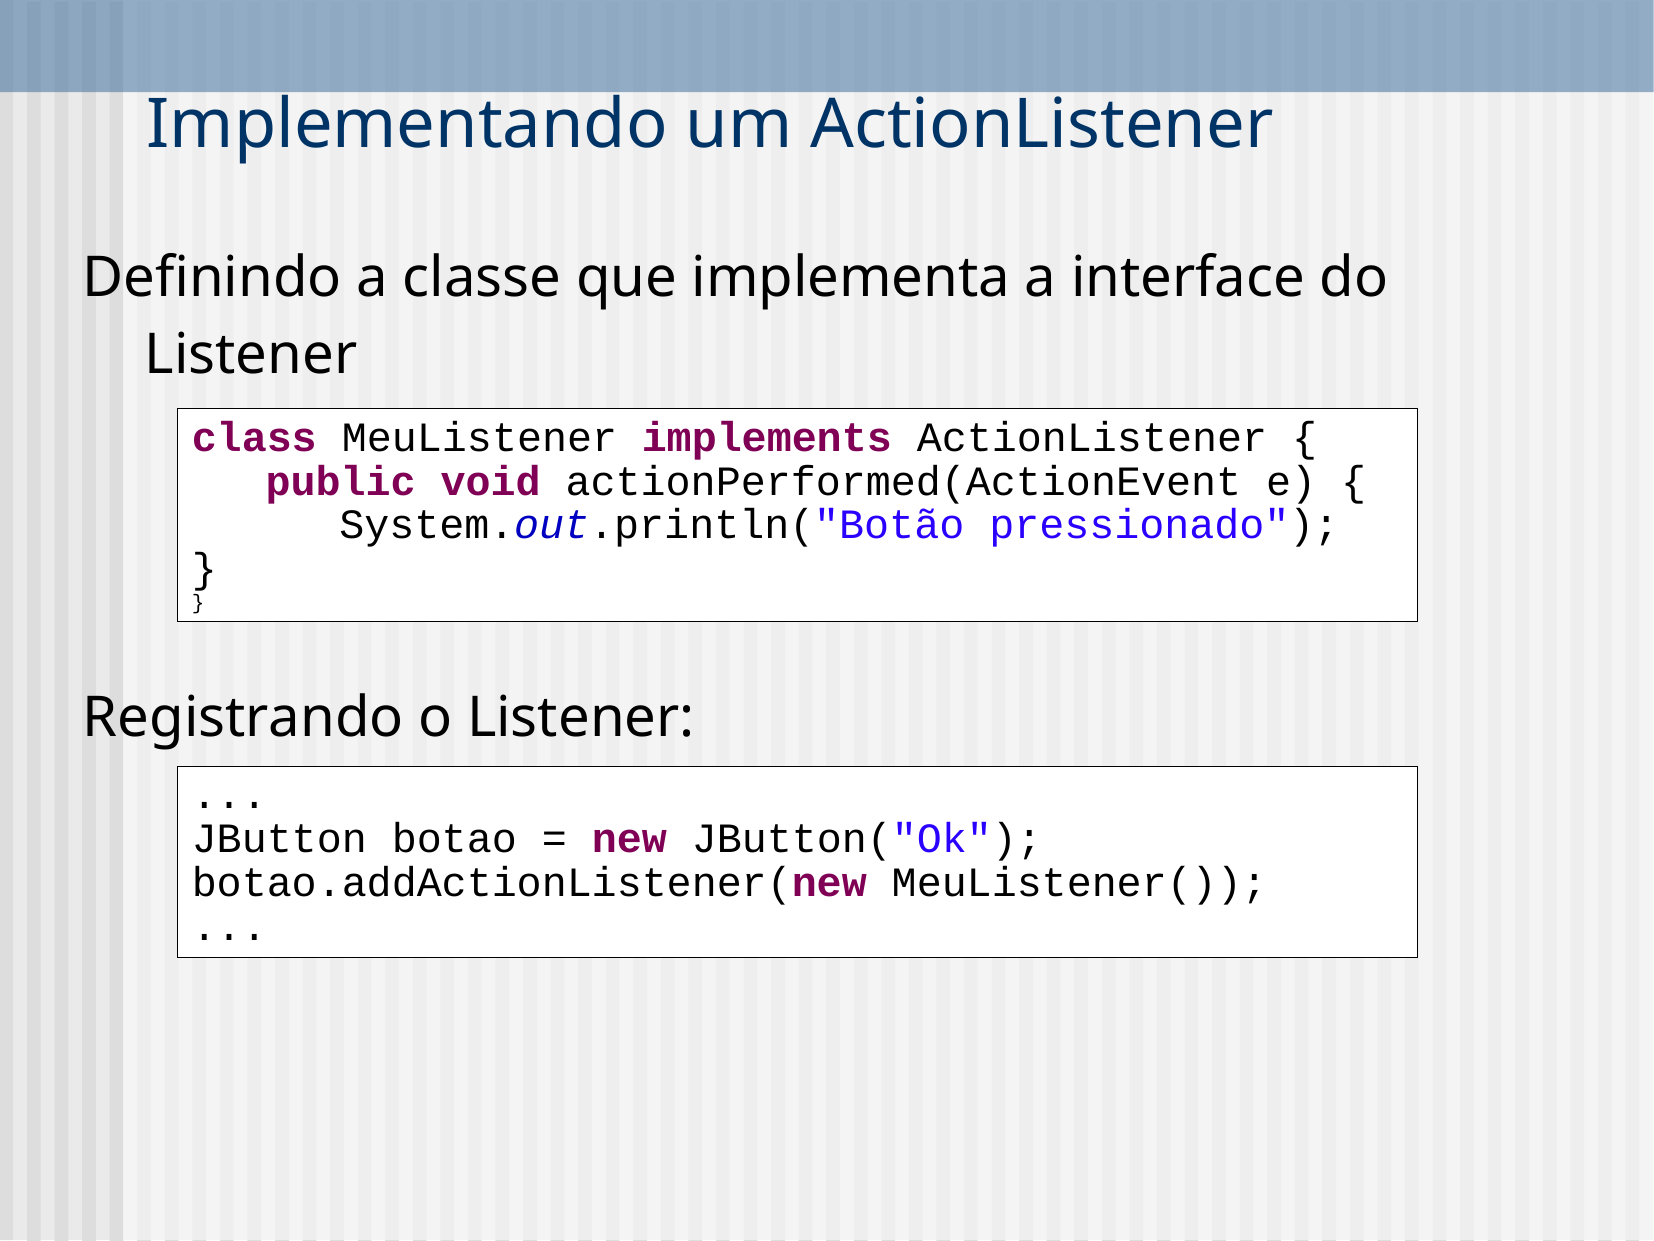

# Implementando um ActionListener
Definindo a classe que implementa a interface do Listener
Registrando o Listener:
class MeuListener implements ActionListener {
	public void actionPerformed(ActionEvent e) {
		System.out.println("Botão pressionado");
}
}
...
JButton botao = new JButton("Ok");
botao.addActionListener(new MeuListener());
...